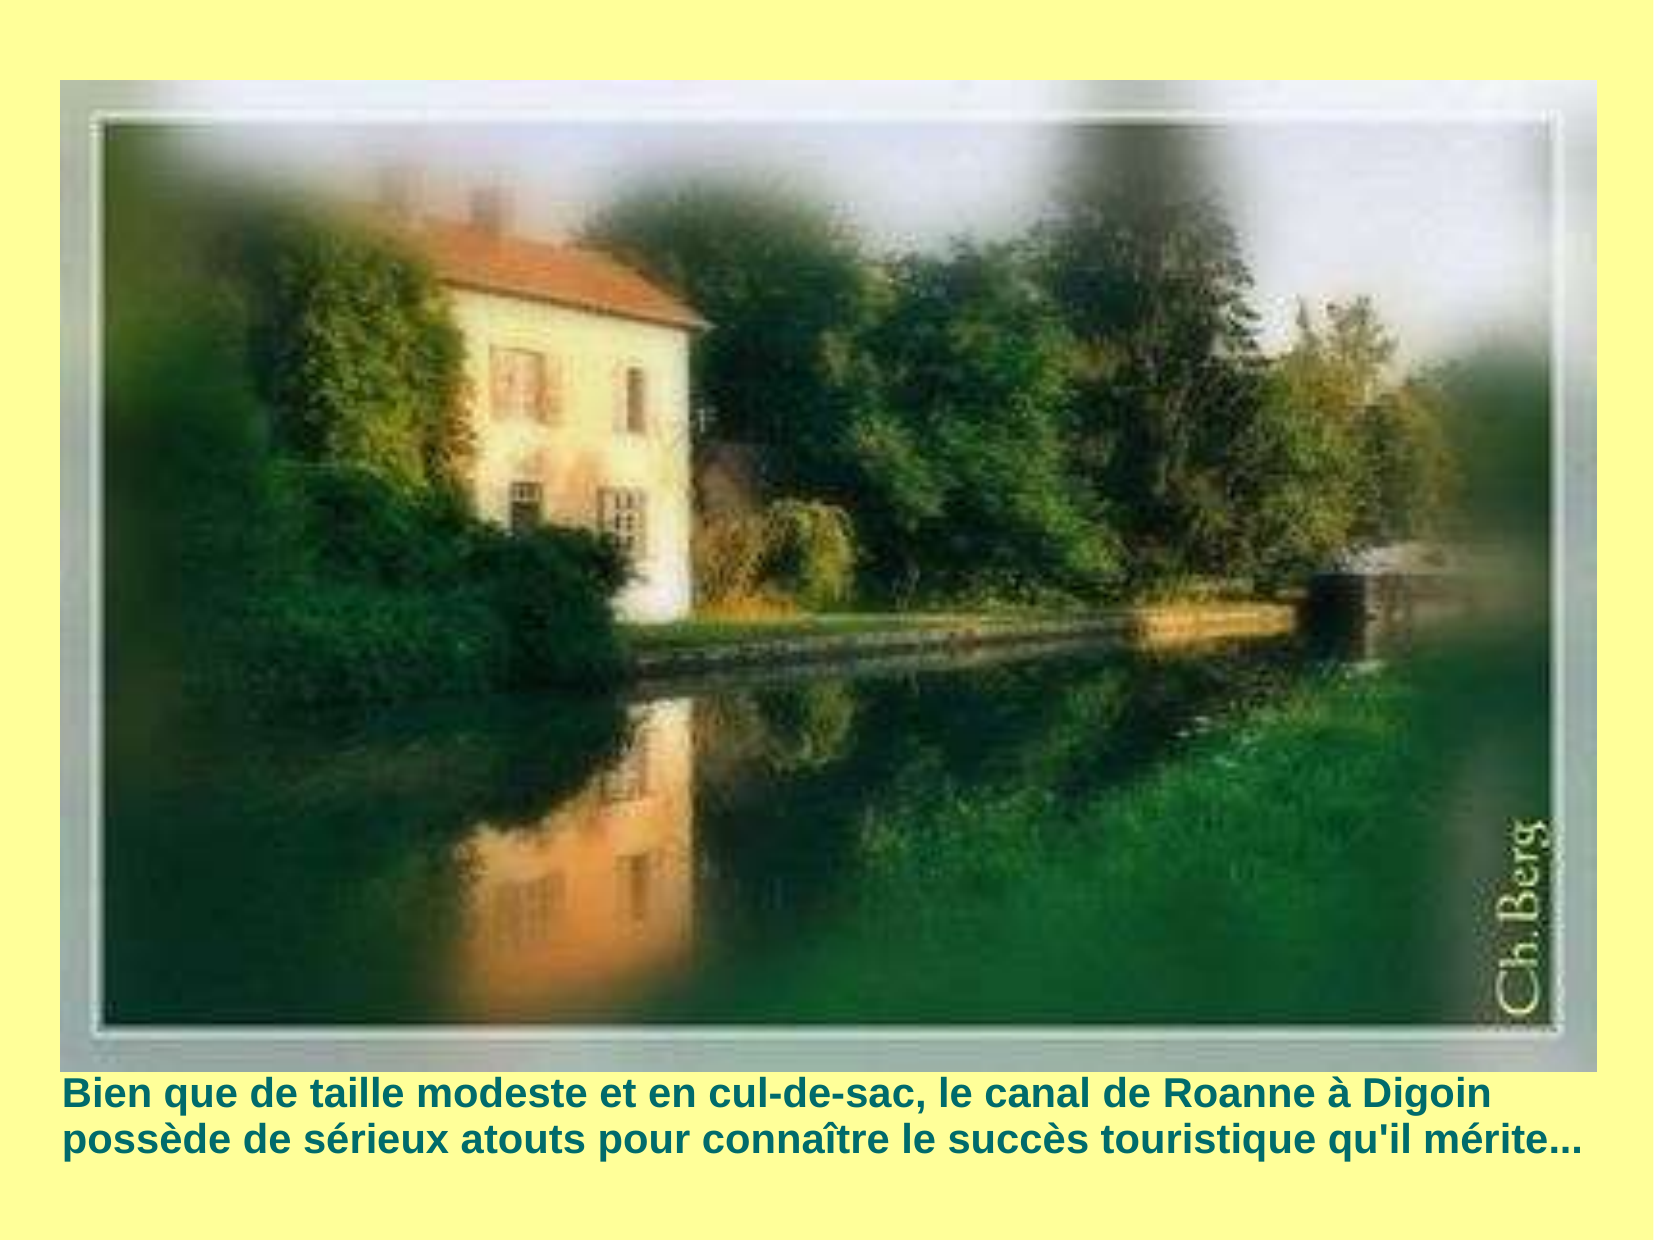

Bien que de taille modeste et en cul-de-sac, le canal de Roanne à Digoin possède de sérieux atouts pour connaître le succès touristique qu'il mérite...